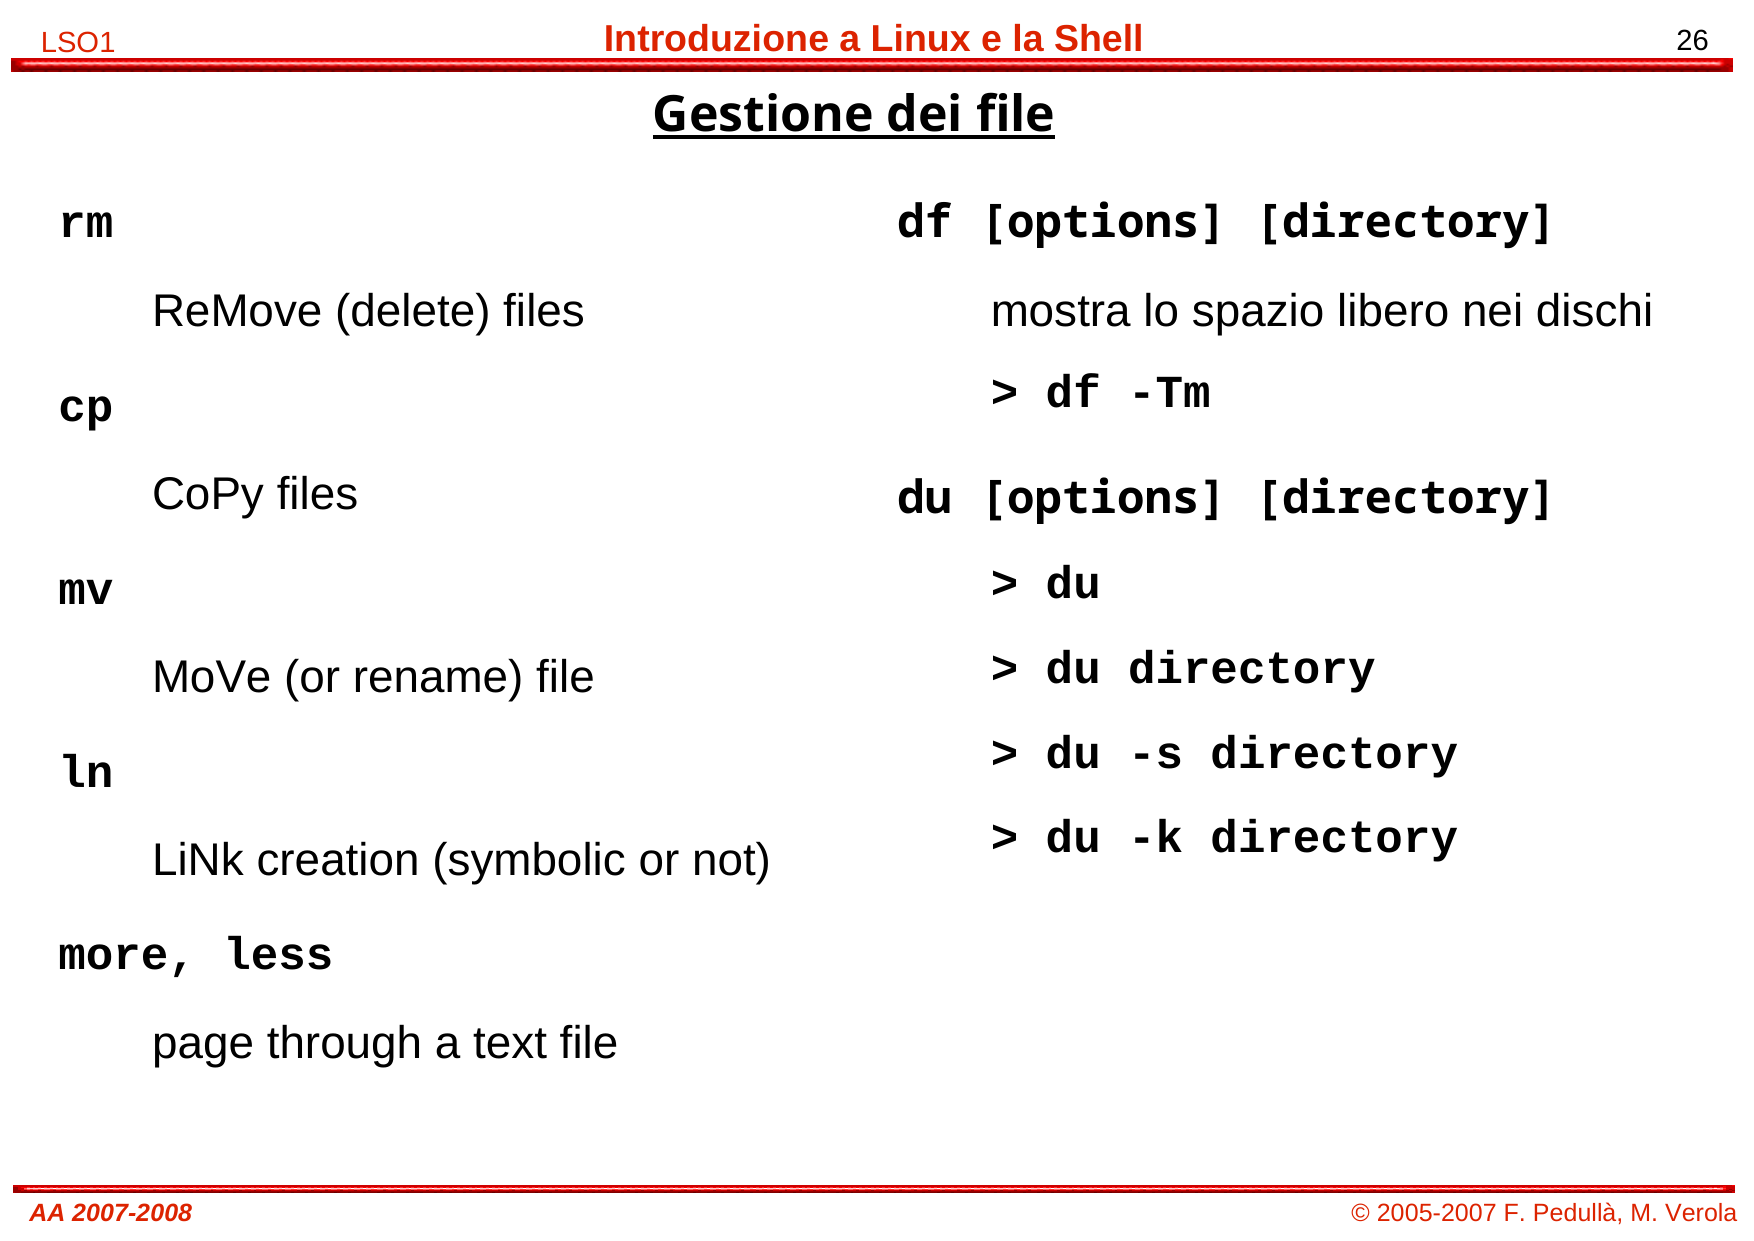

# Gestione dei file
df [options] [directory]
mostra lo spazio libero nei dischi
> df -Tm
du [options] [directory]
> du
> du directory
> du -s directory
> du -k directory
rm
ReMove (delete) files
cp
CoPy files
mv
MoVe (or rename) file
ln
LiNk creation (symbolic or not)
more, less
page through a text file